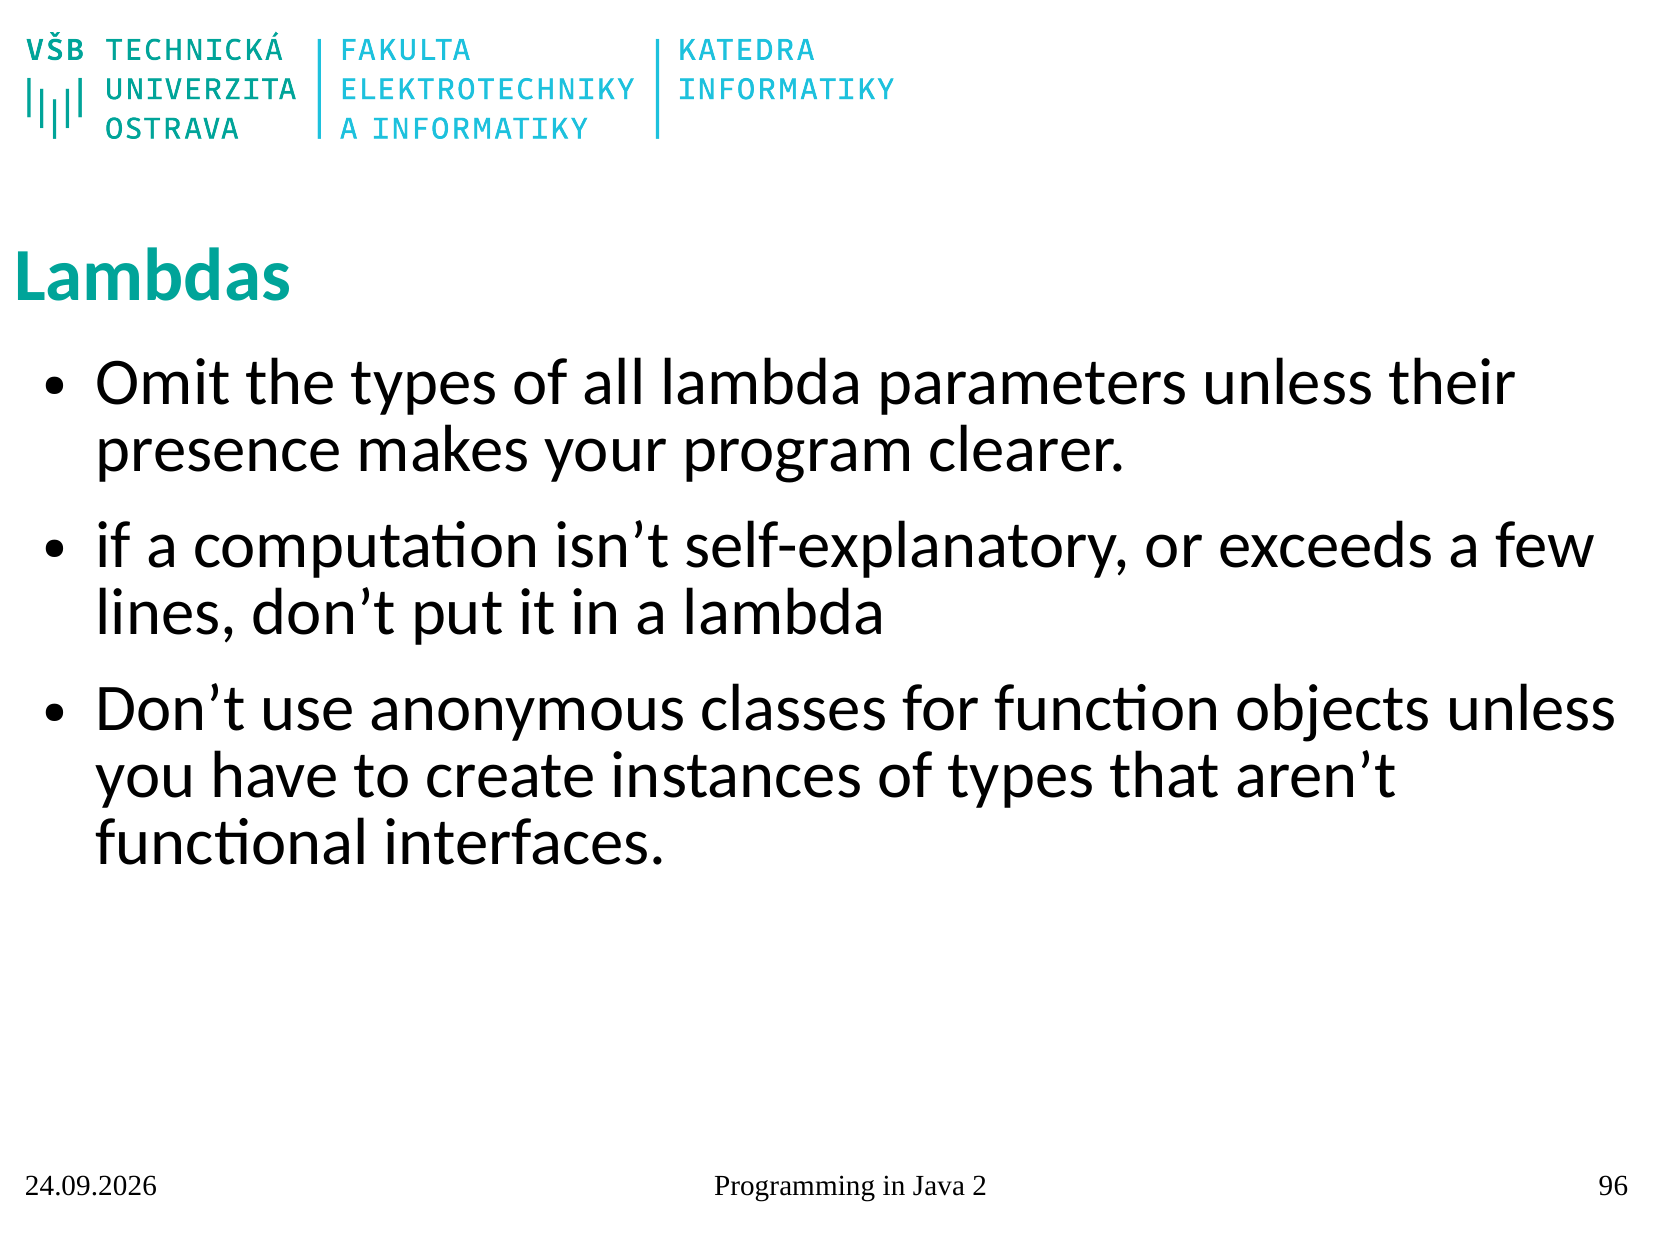

# Lambdas
Omit the types of all lambda parameters unless their presence makes your program clearer.
if a computation isn’t self-explanatory, or exceeds a few lines, don’t put it in a lambda
Don’t use anonymous classes for function objects unless you have to create instances of types that aren’t functional interfaces.
Programming in Java 2
96